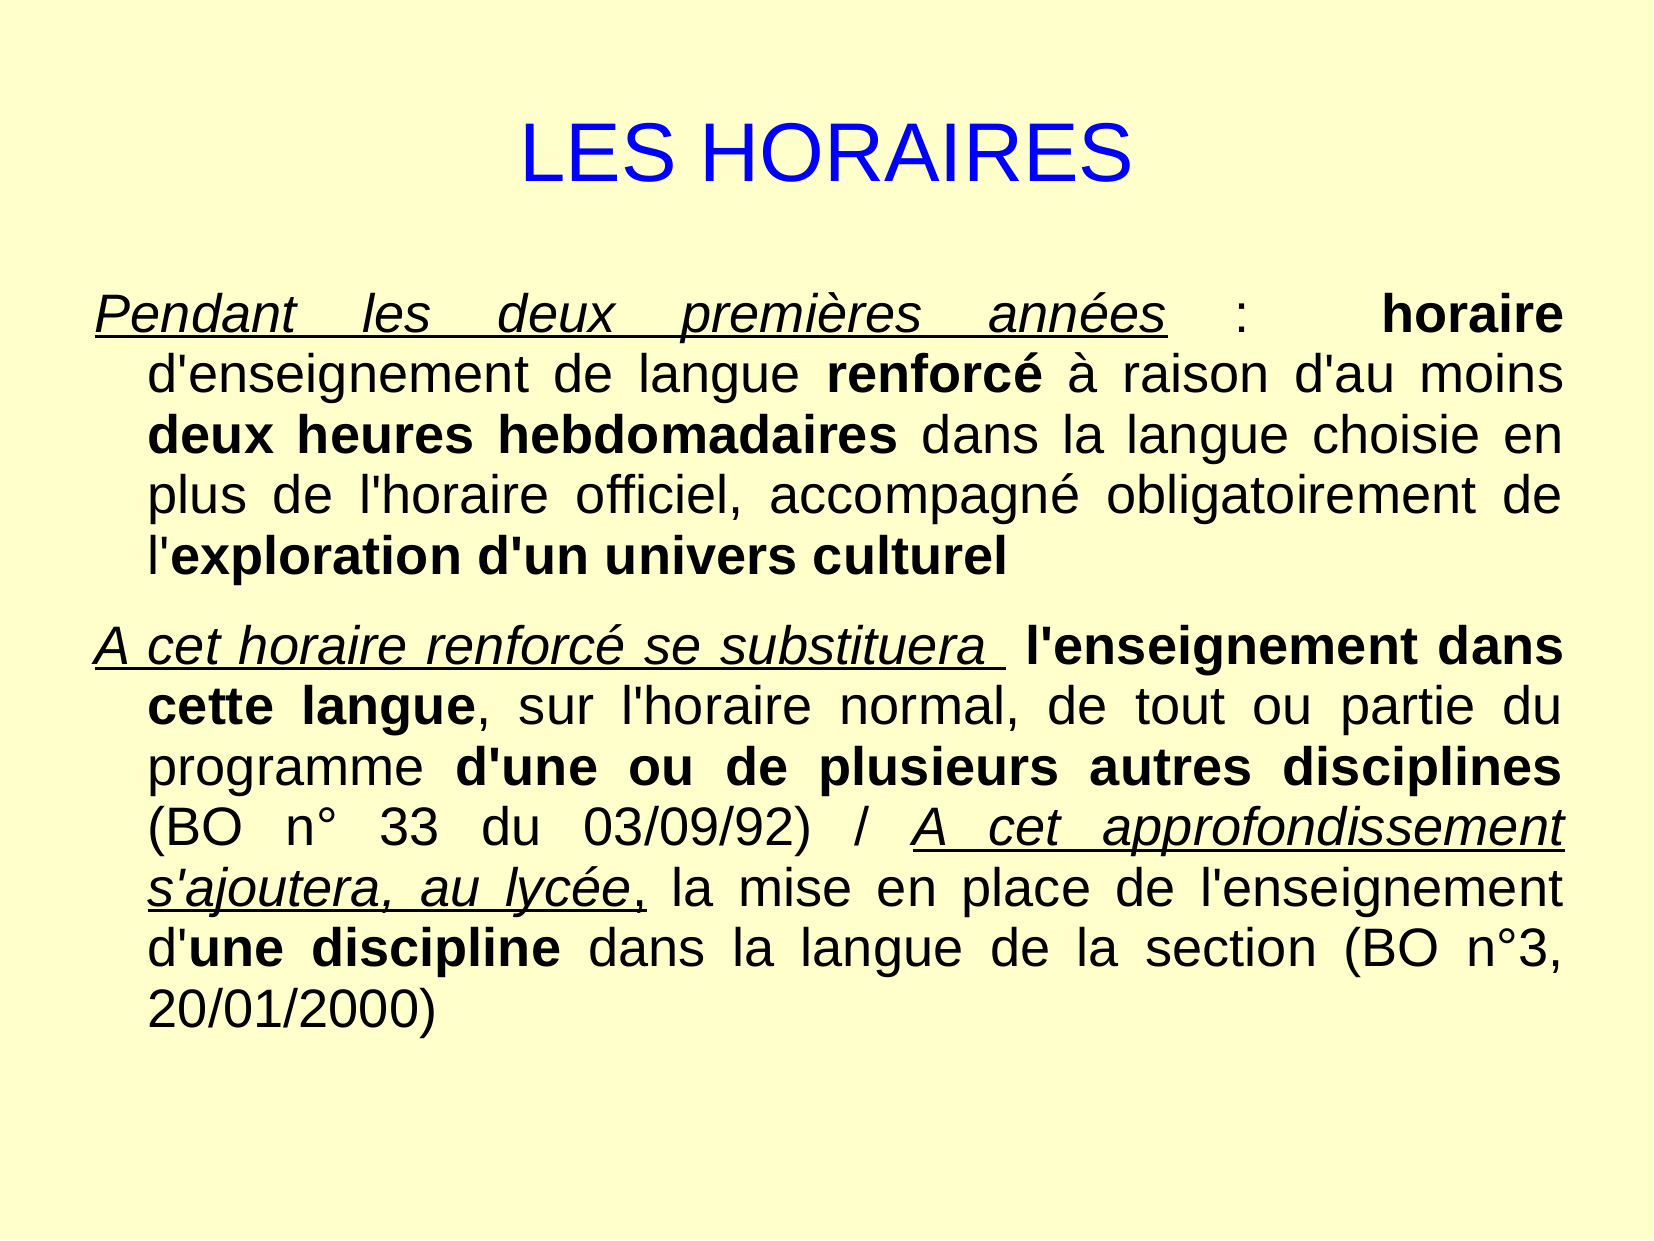

# LES HORAIRES
Pendant les deux premières années : horaire d'enseignement de langue renforcé à raison d'au moins deux heures hebdomadaires dans la langue choisie en plus de l'horaire officiel, accompagné obligatoirement de l'exploration d'un univers culturel
A cet horaire renforcé se substituera l'enseignement dans cette langue, sur l'horaire normal, de tout ou partie du programme d'une ou de plusieurs autres disciplines (BO n° 33 du 03/09/92) / A cet approfondissement s'ajoutera, au lycée, la mise en place de l'enseignement d'une discipline dans la langue de la section (BO n°3, 20/01/2000)